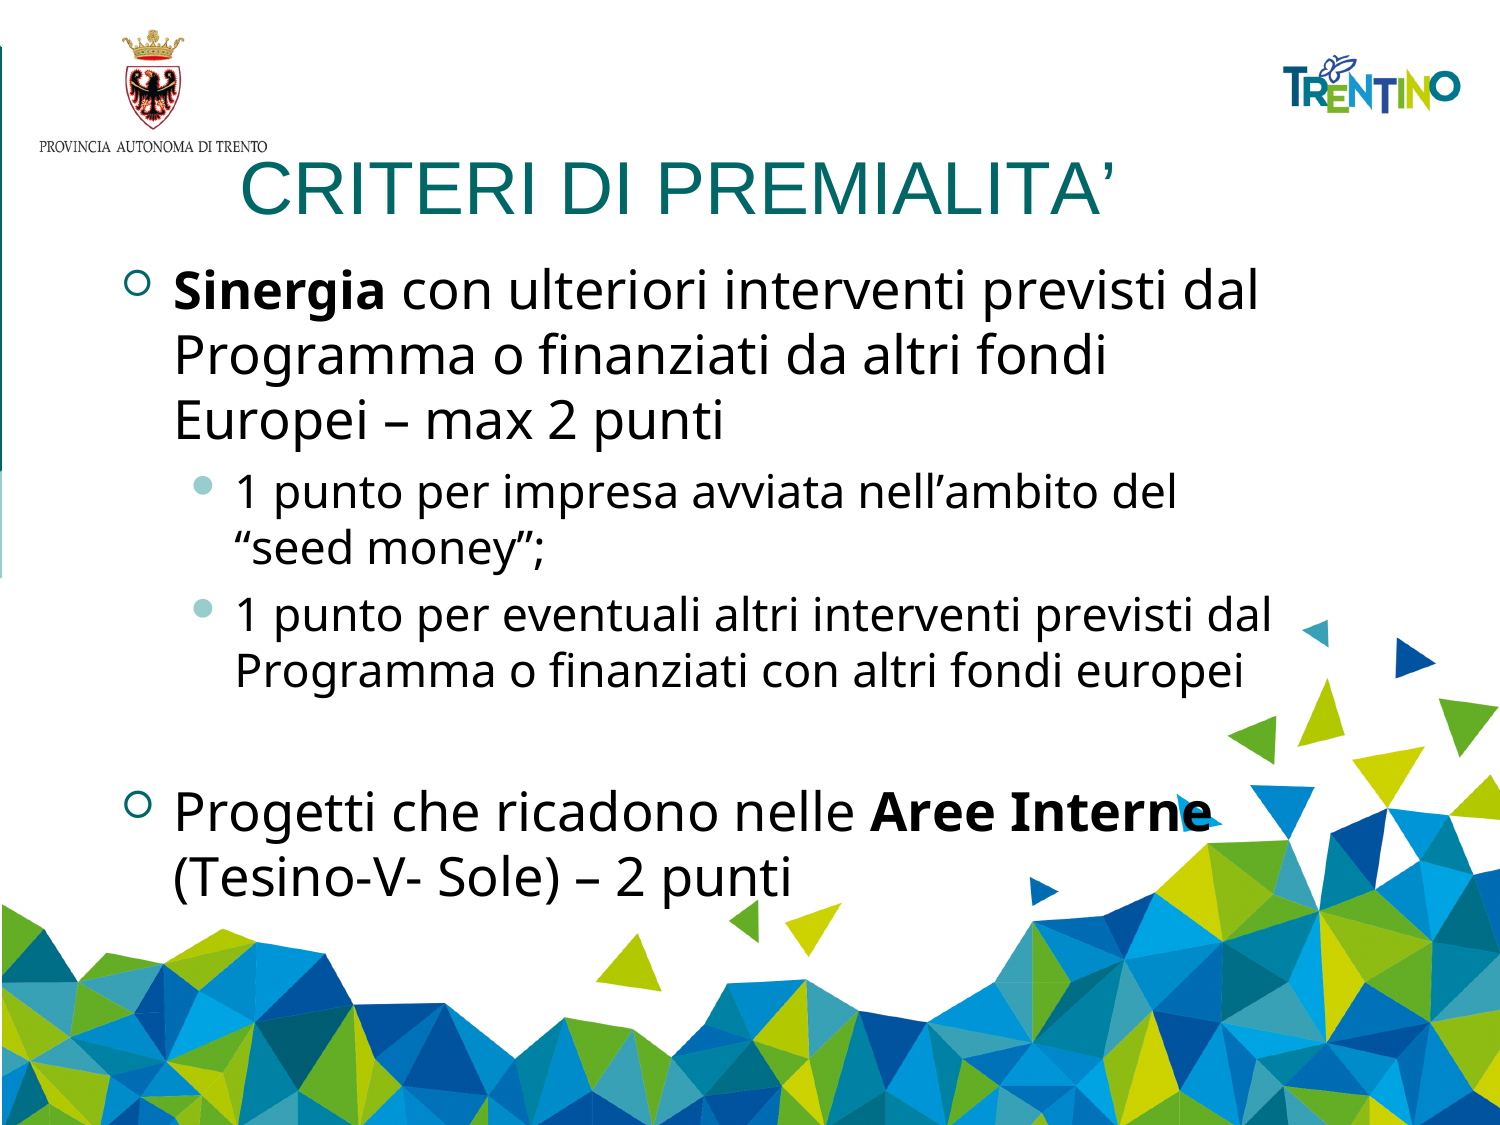

# CRITERI DI PREMIALITA’
Sinergia con ulteriori interventi previsti dal Programma o finanziati da altri fondi Europei – max 2 punti
1 punto per impresa avviata nell’ambito del “seed money”;
1 punto per eventuali altri interventi previsti dal Programma o finanziati con altri fondi europei
Progetti che ricadono nelle Aree Interne (Tesino-V- Sole) – 2 punti